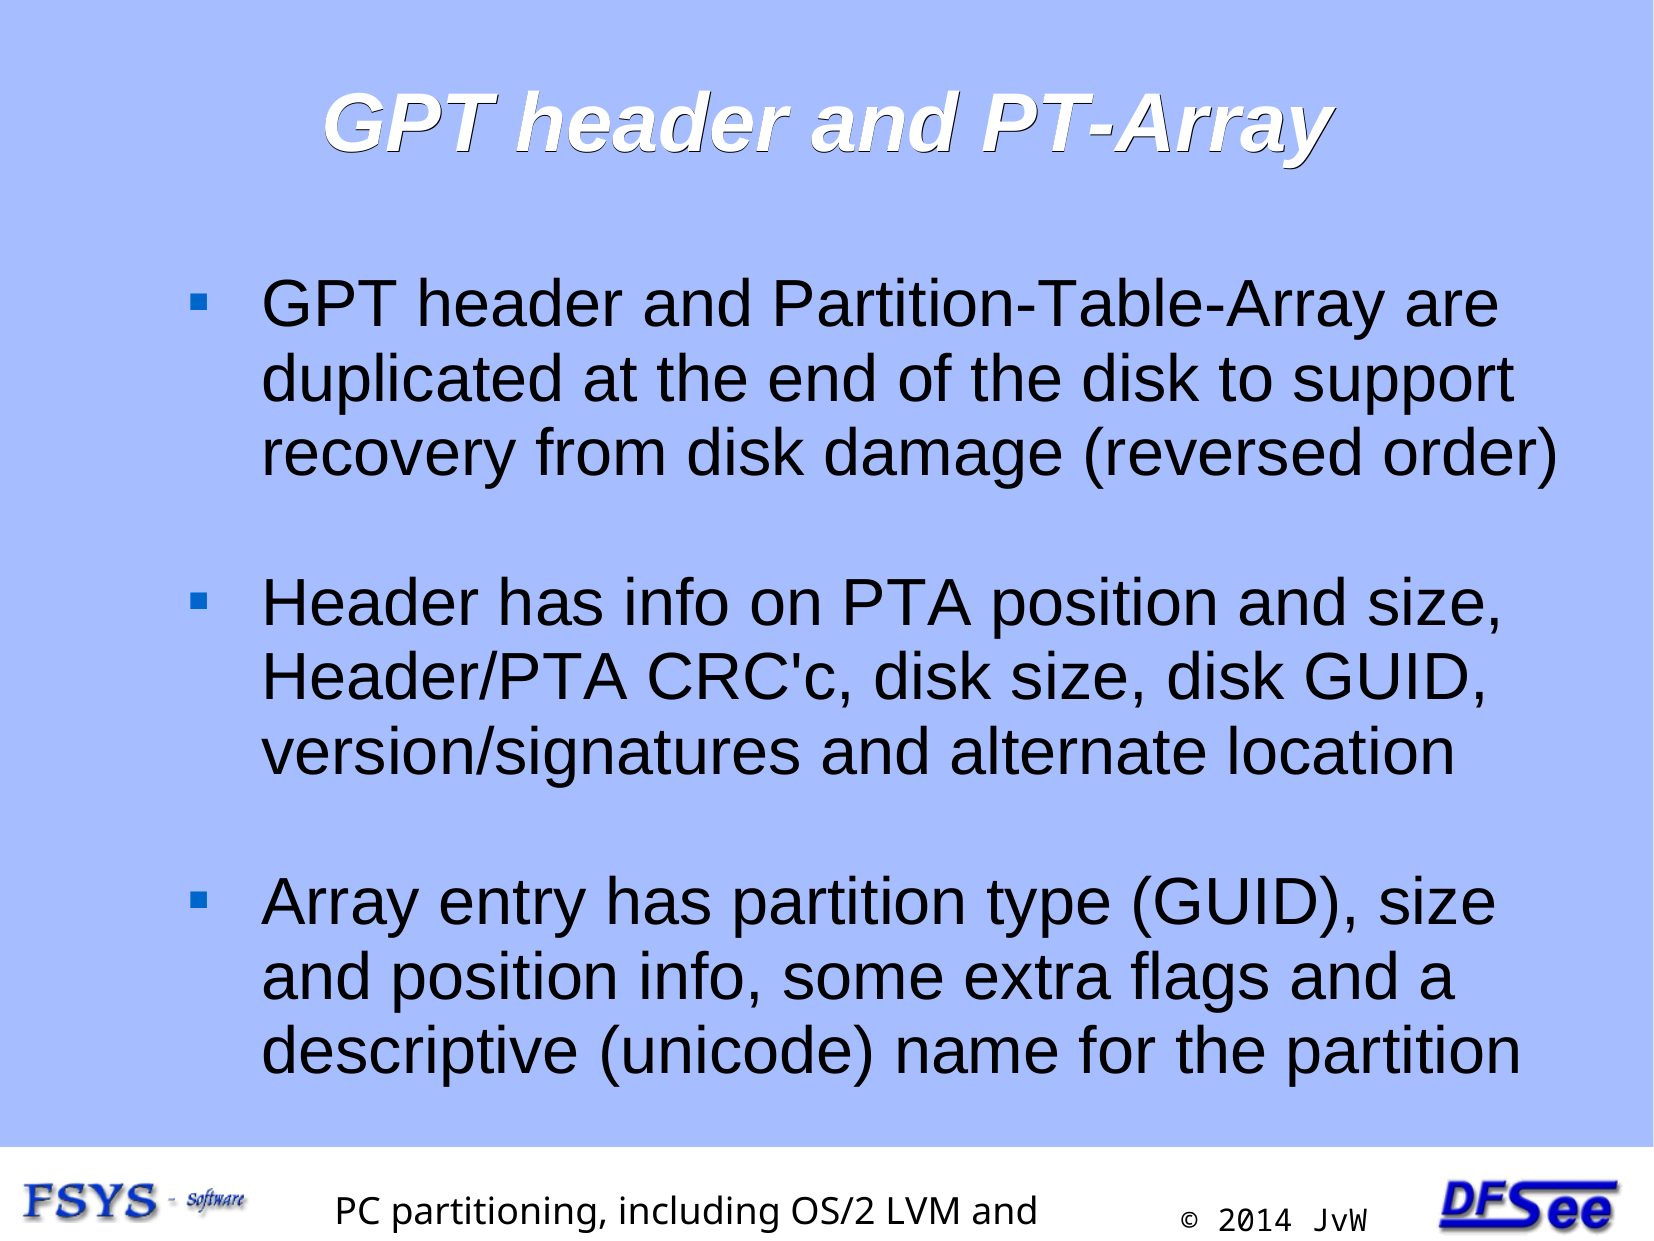

# GPT header and PT-Array
GPT header and Partition-Table-Array are duplicated at the end of the disk to support recovery from disk damage (reversed order)
Header has info on PTA position and size, Header/PTA CRC'c, disk size, disk GUID, version/signatures and alternate location
Array entry has partition type (GUID), size and position info, some extra flags and a descriptive (unicode) name for the partition